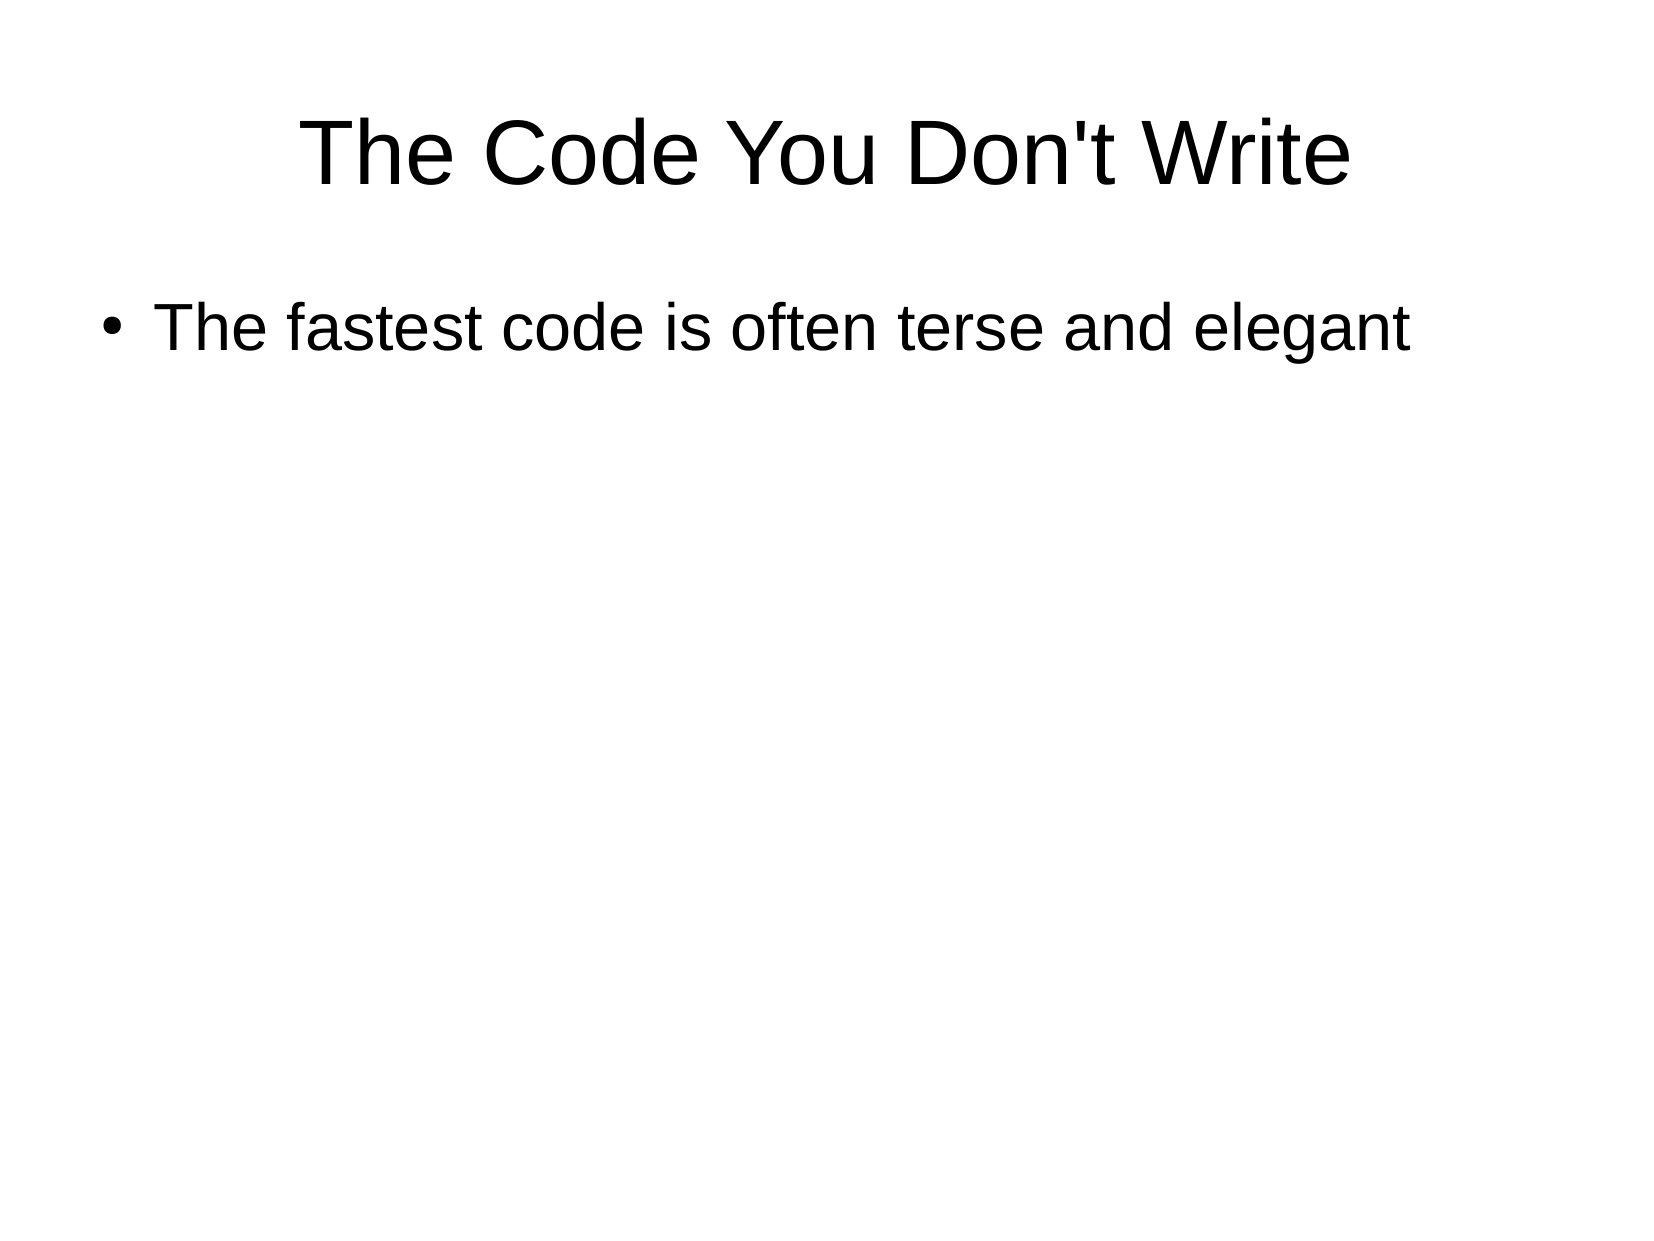

# The Code You Don't Write
The fastest code is often terse and elegant